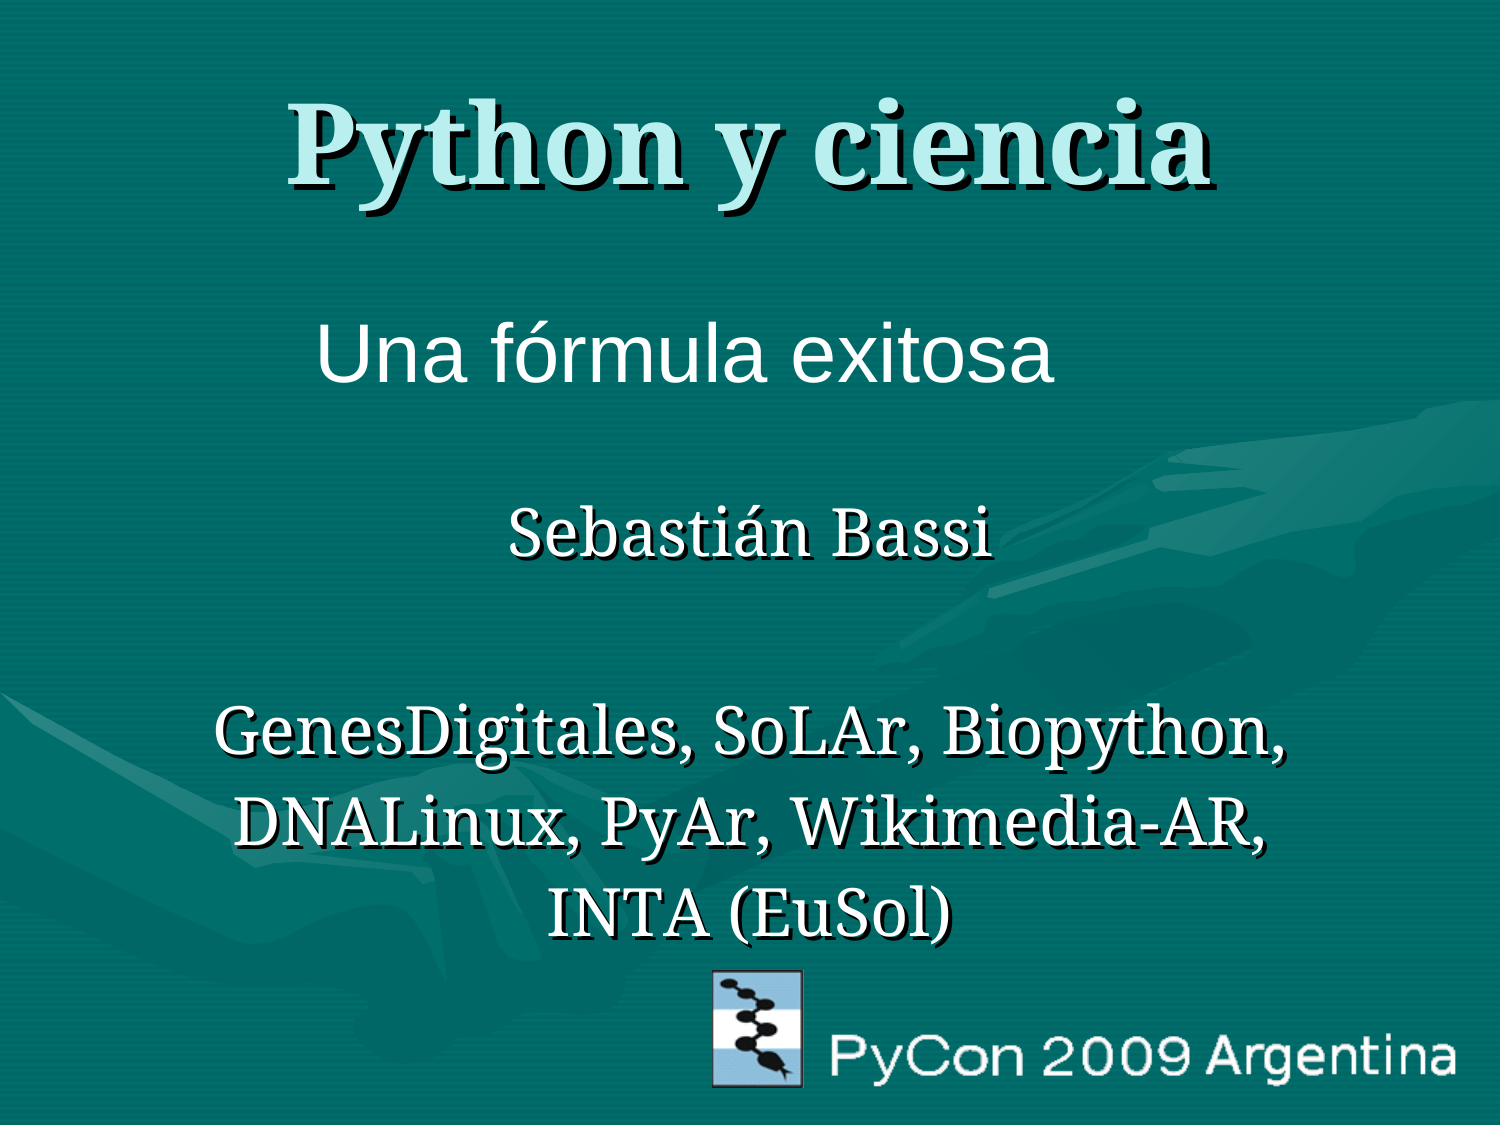

# Python y ciencia
Una fórmula exitosa
Sebastián Bassi
GenesDigitales, SoLAr, Biopython, DNALinux, PyAr, Wikimedia-AR, INTA (EuSol)